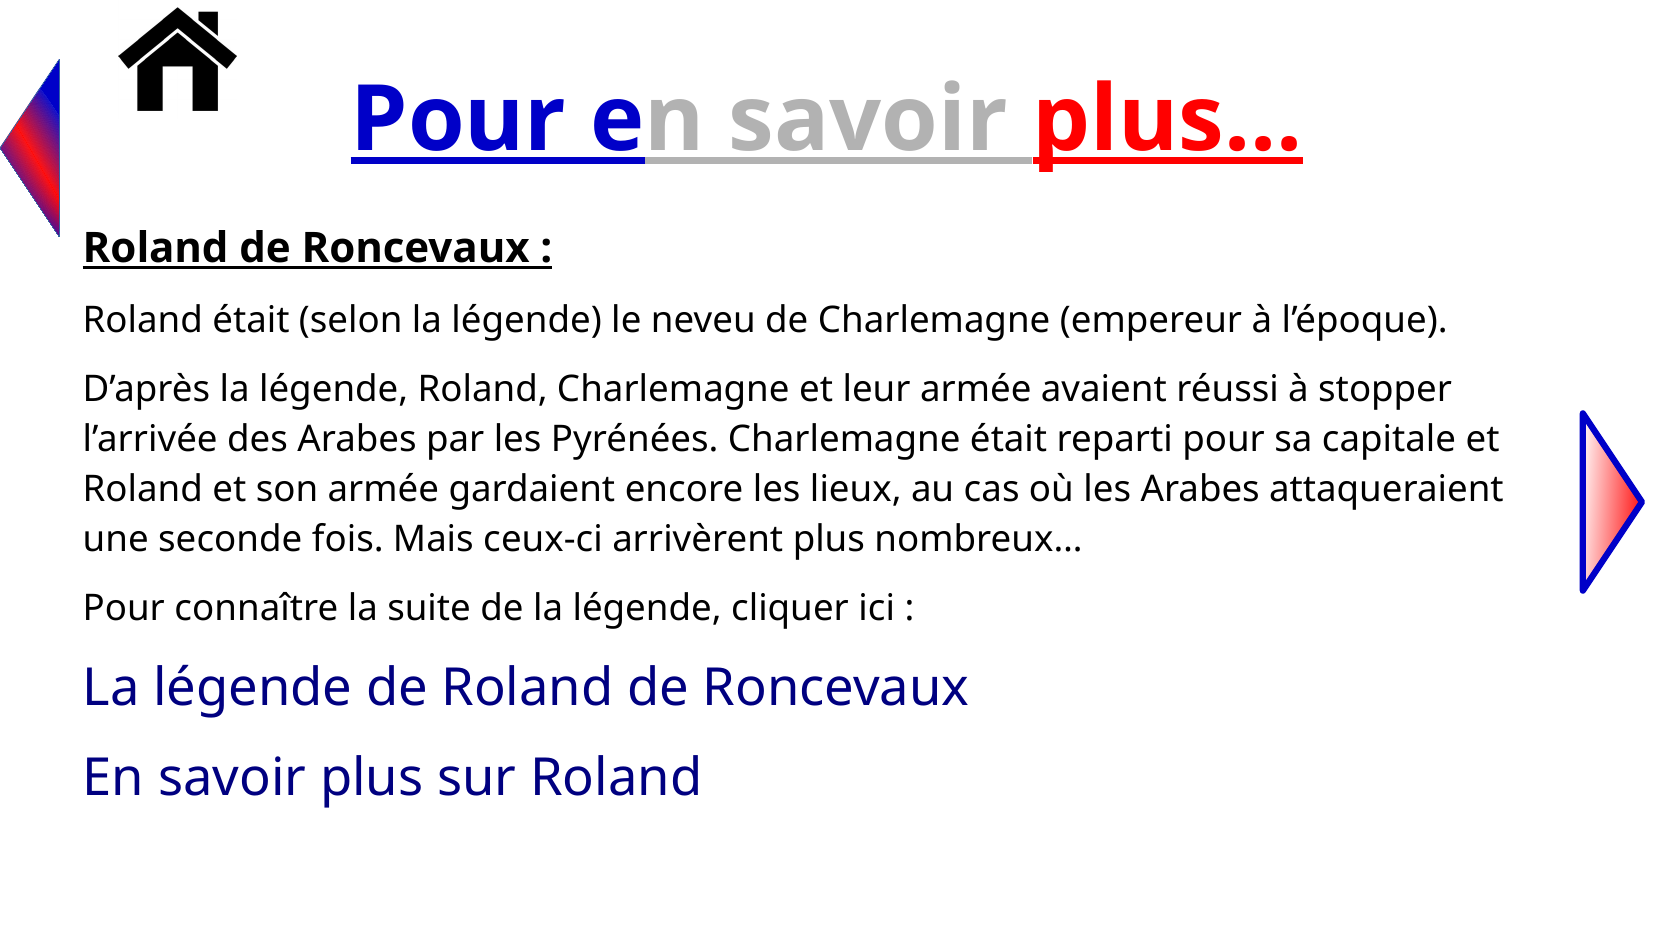

# Pour en savoir plus...
Roland de Roncevaux :
Roland était (selon la légende) le neveu de Charlemagne (empereur à l’époque).
D’après la légende, Roland, Charlemagne et leur armée avaient réussi à stopper l’arrivée des Arabes par les Pyrénées. Charlemagne était reparti pour sa capitale et Roland et son armée gardaient encore les lieux, au cas où les Arabes attaqueraient une seconde fois. Mais ceux-ci arrivèrent plus nombreux…
Pour connaître la suite de la légende, cliquer ici :
La légende de Roland de Roncevaux
En savoir plus sur Roland